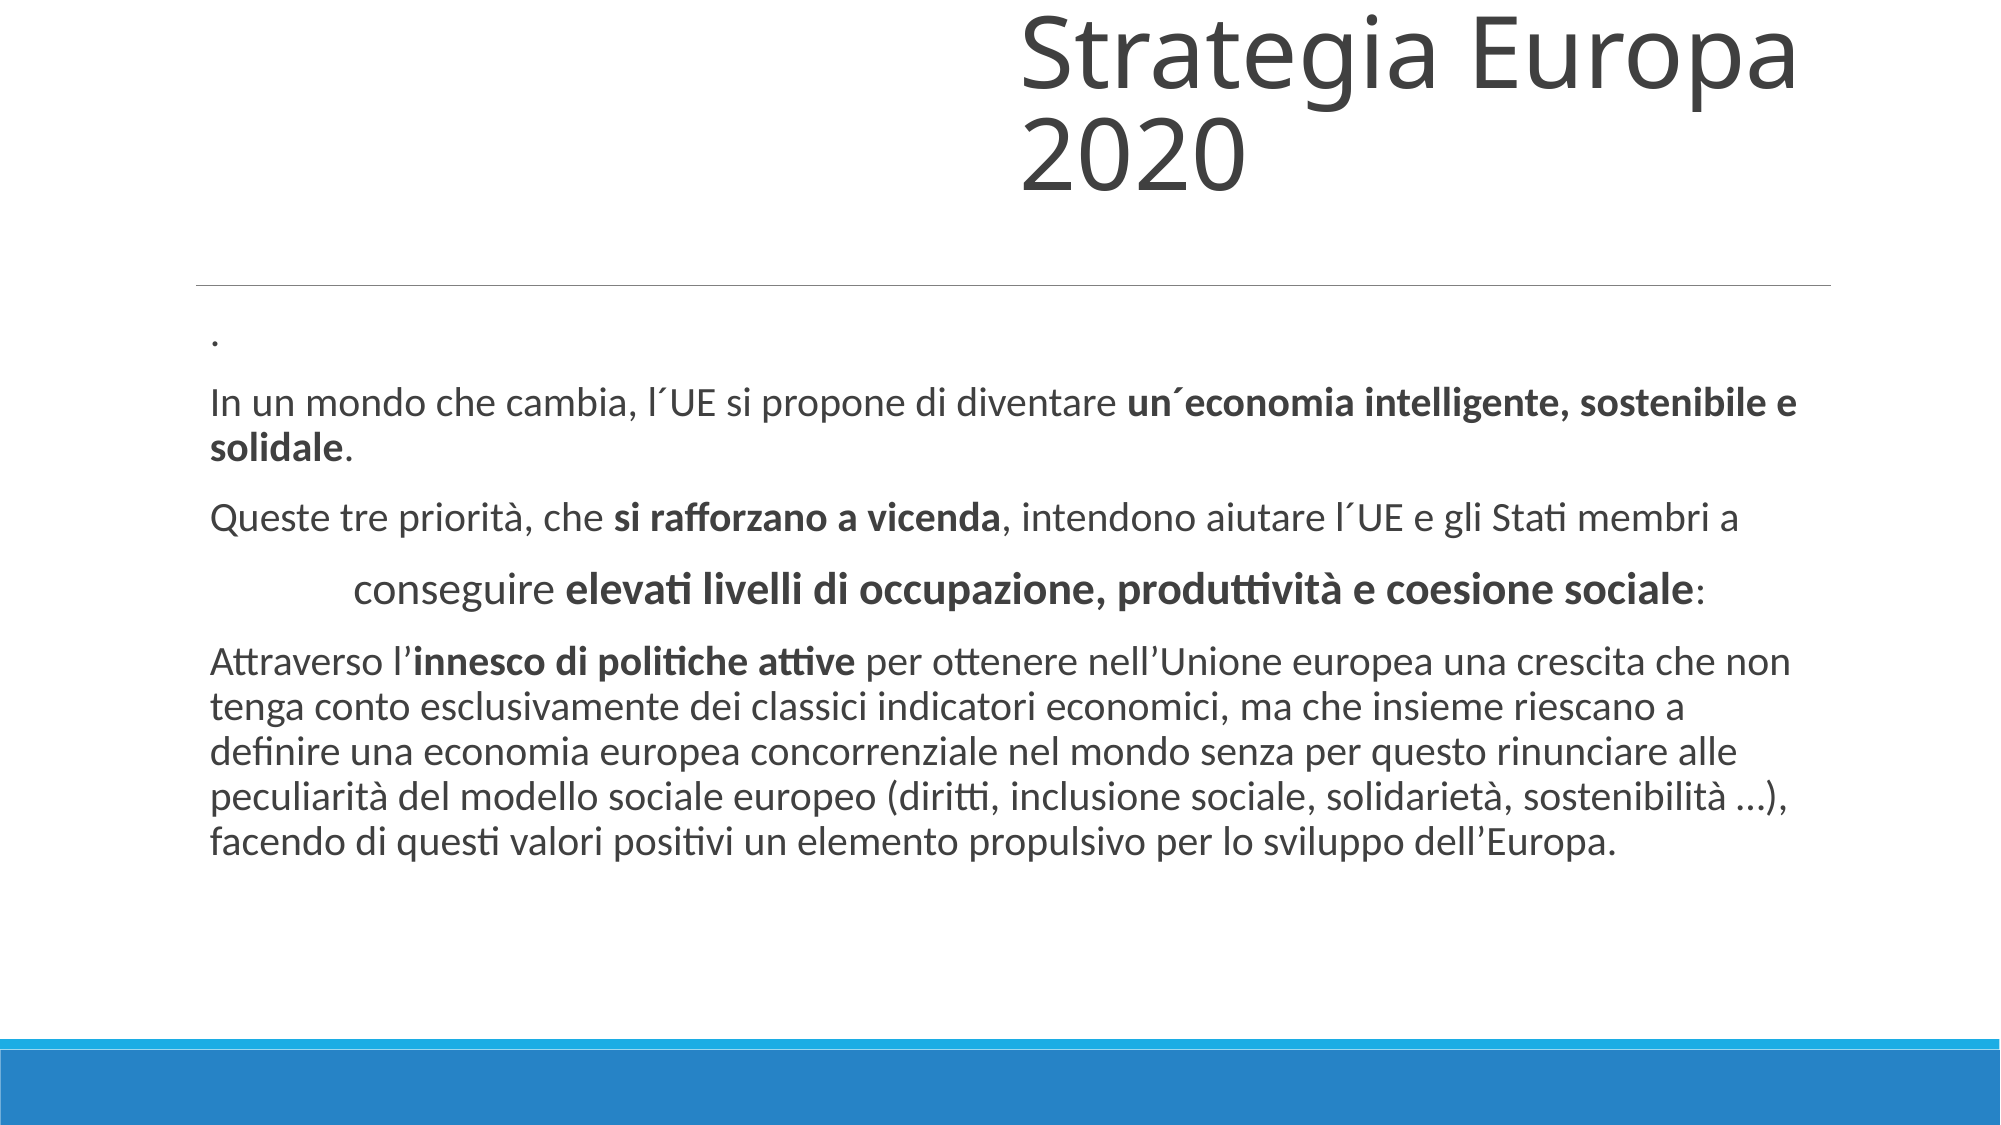

# Strategia Europa 2020
.
In un mondo che cambia, l´UE si propone di diventare un´economia intelligente, sostenibile e solidale.
Queste tre priorità, che si rafforzano a vicenda, intendono aiutare l´UE e gli Stati membri a
 conseguire elevati livelli di occupazione, produttività e coesione sociale:
Attraverso l’innesco di politiche attive per ottenere nell’Unione europea una crescita che non tenga conto esclusivamente dei classici indicatori economici, ma che insieme riescano a definire una economia europea concorrenziale nel mondo senza per questo rinunciare alle peculiarità del modello sociale europeo (diritti, inclusione sociale, solidarietà, sostenibilità …), facendo di questi valori positivi un elemento propulsivo per lo sviluppo dell’Europa.